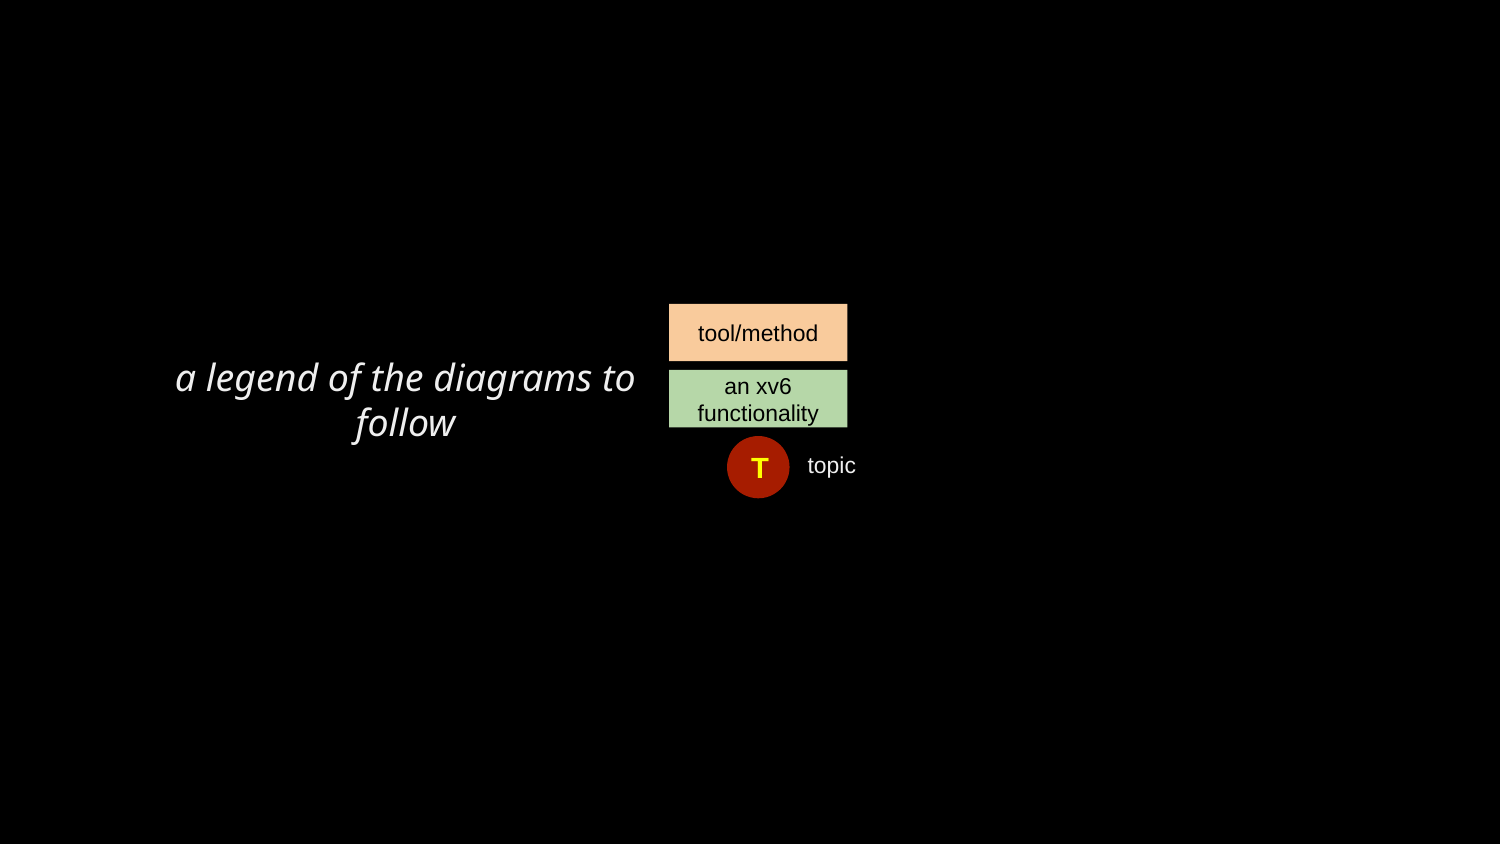

a legend of the diagrams to follow
tool/method
an xv6 functionality
T
topic